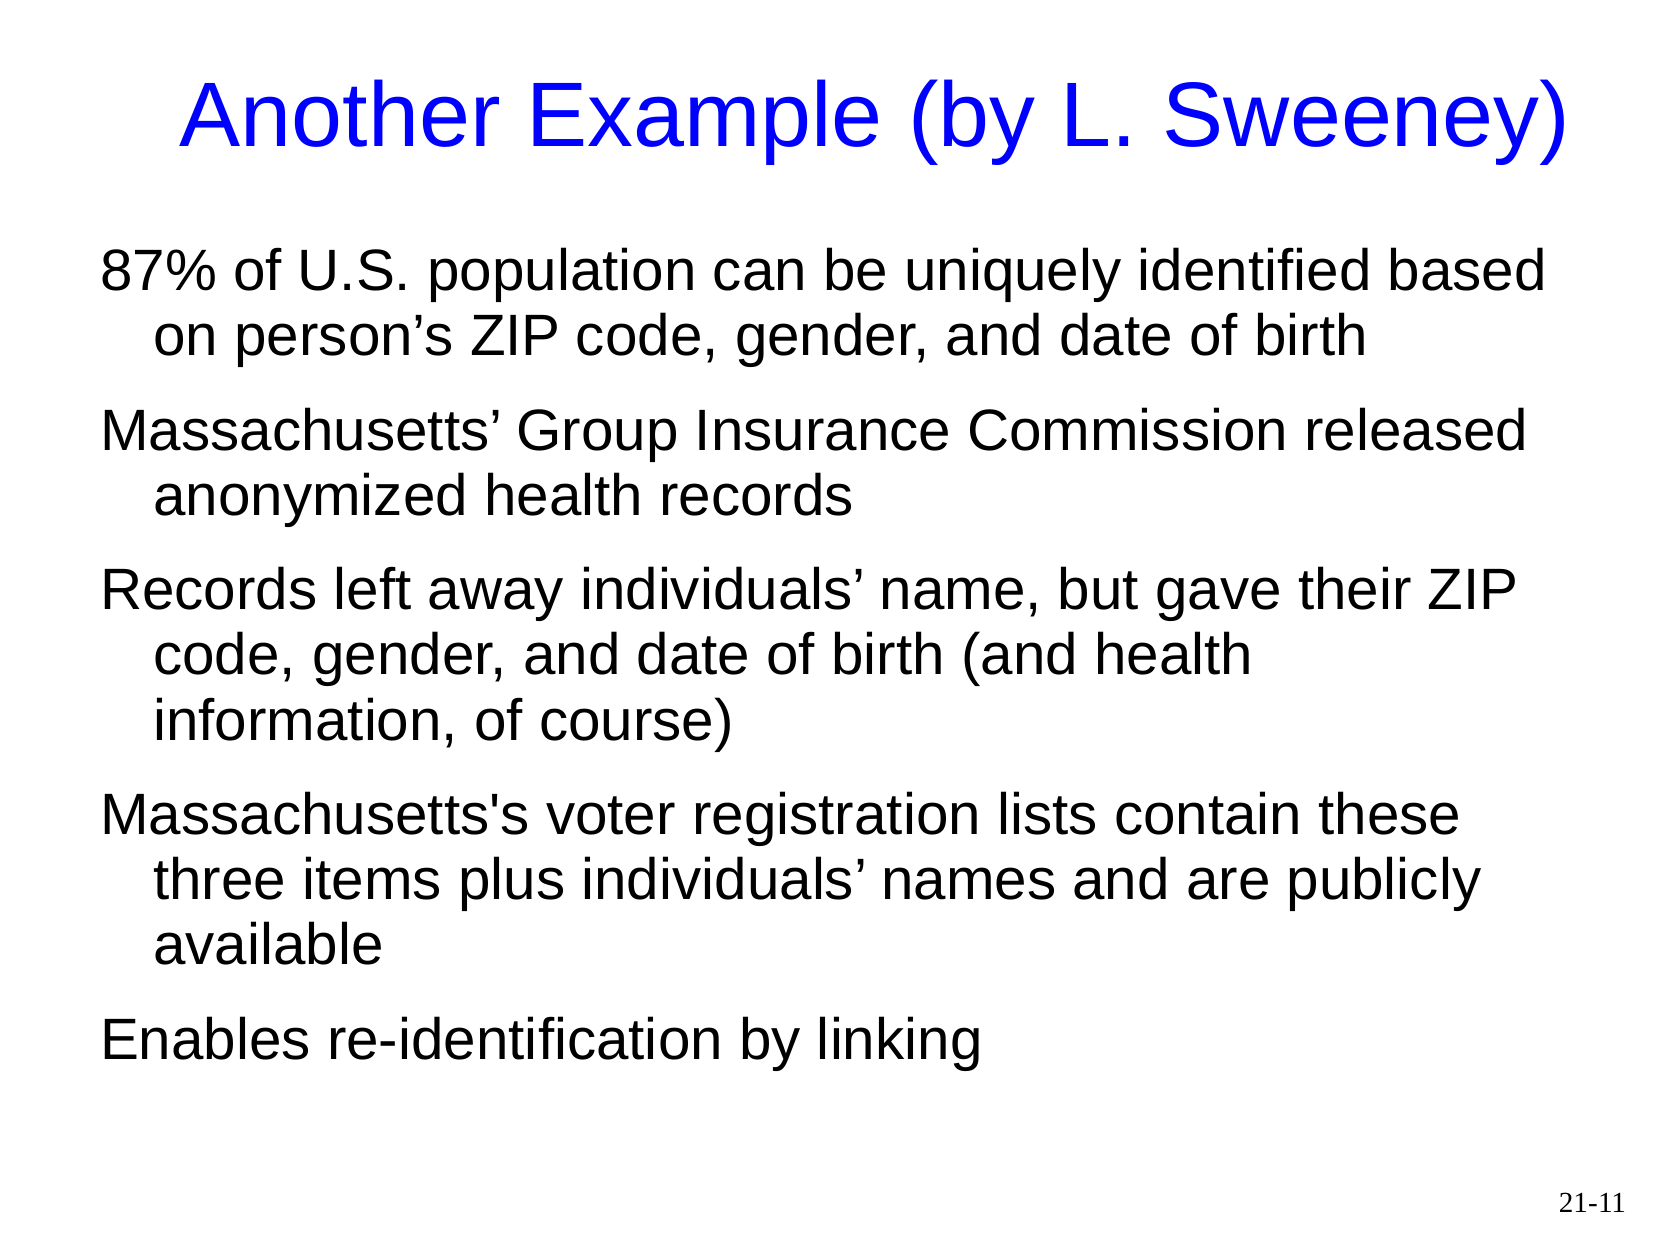

# Another Example (by L. Sweeney)
87% of U.S. population can be uniquely identified based on person’s ZIP code, gender, and date of birth
Massachusetts’ Group Insurance Commission released anonymized health records
Records left away individuals’ name, but gave their ZIP code, gender, and date of birth (and health information, of course)
Massachusetts's voter registration lists contain these three items plus individuals’ names and are publicly available
Enables re-identification by linking